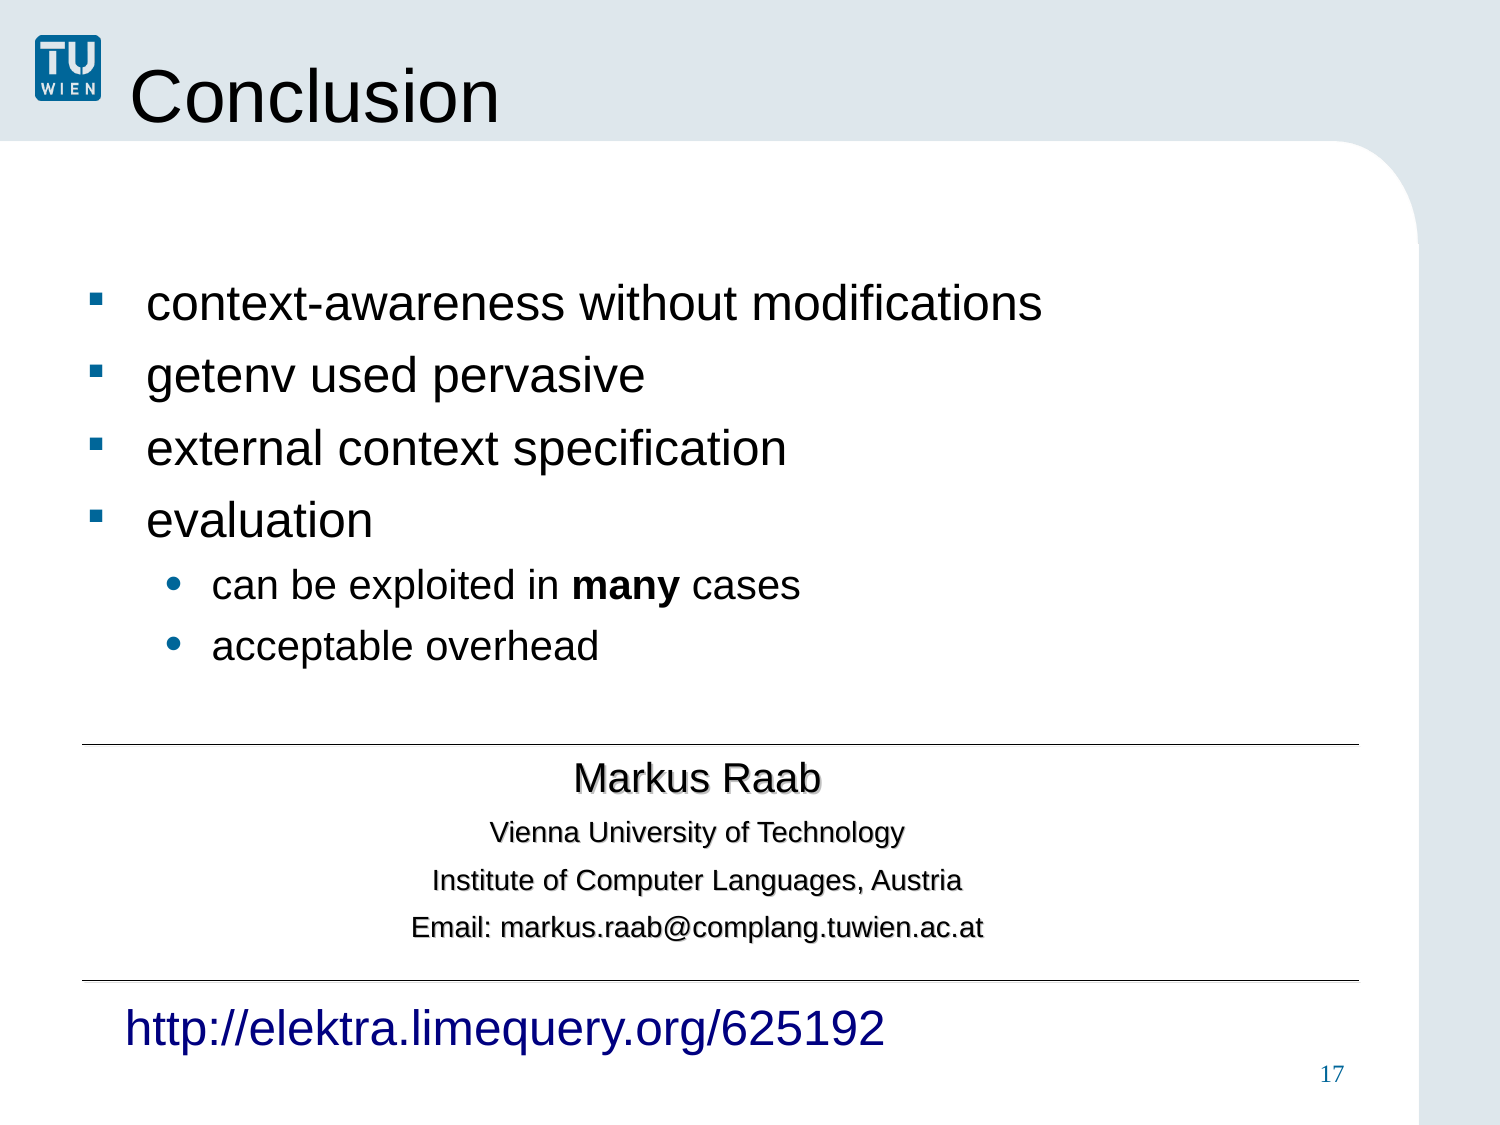

# Conclusion
context-awareness without modifications
getenv used pervasive
external context specification
evaluation
can be exploited in many cases
acceptable overhead
Markus Raab
Vienna University of Technology
Institute of Computer Languages, Austria
Email: markus.raab@complang.tuwien.ac.at
http://elektra.limequery.org/625192
17